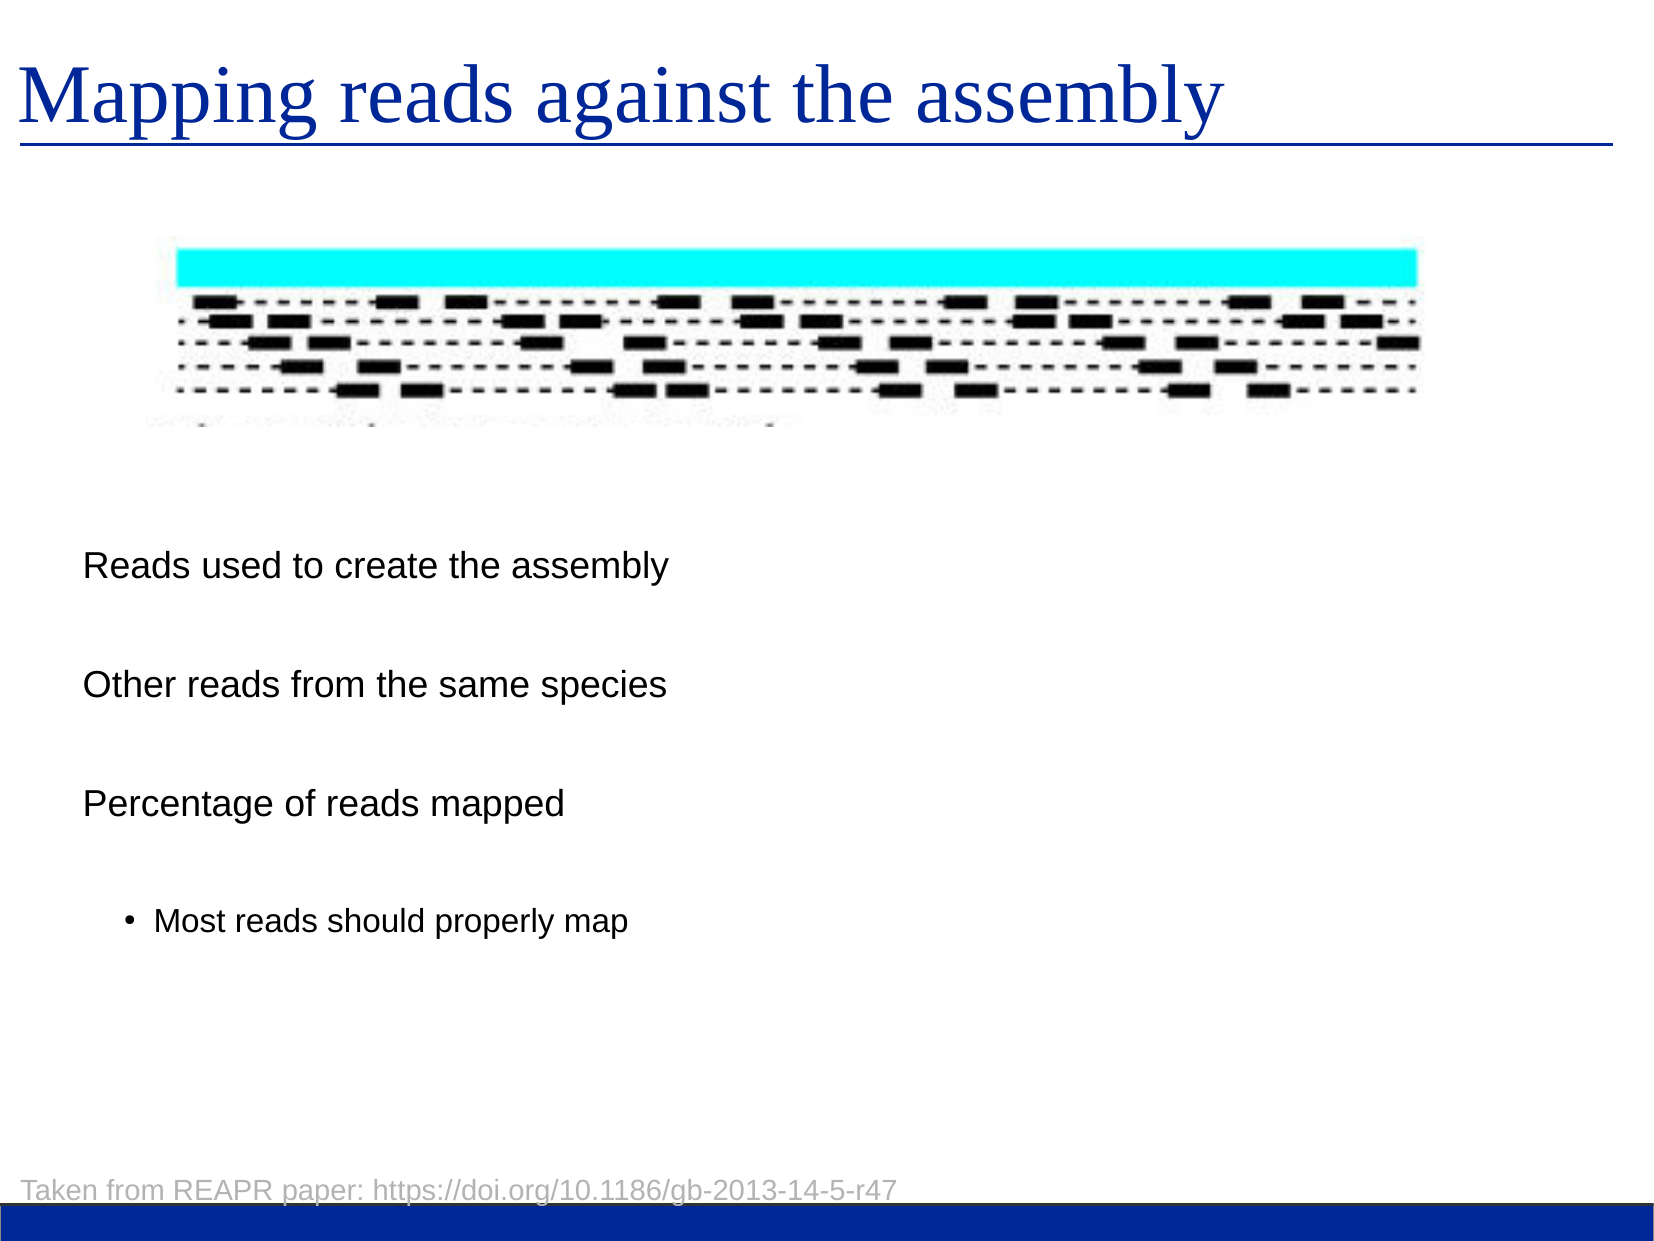

# Mapping reads against the assembly
Reads used to create the assembly
Other reads from the same species
Percentage of reads mapped
Most reads should properly map
Taken from REAPR paper: https://doi.org/10.1186/gb-2013-14-5-r47